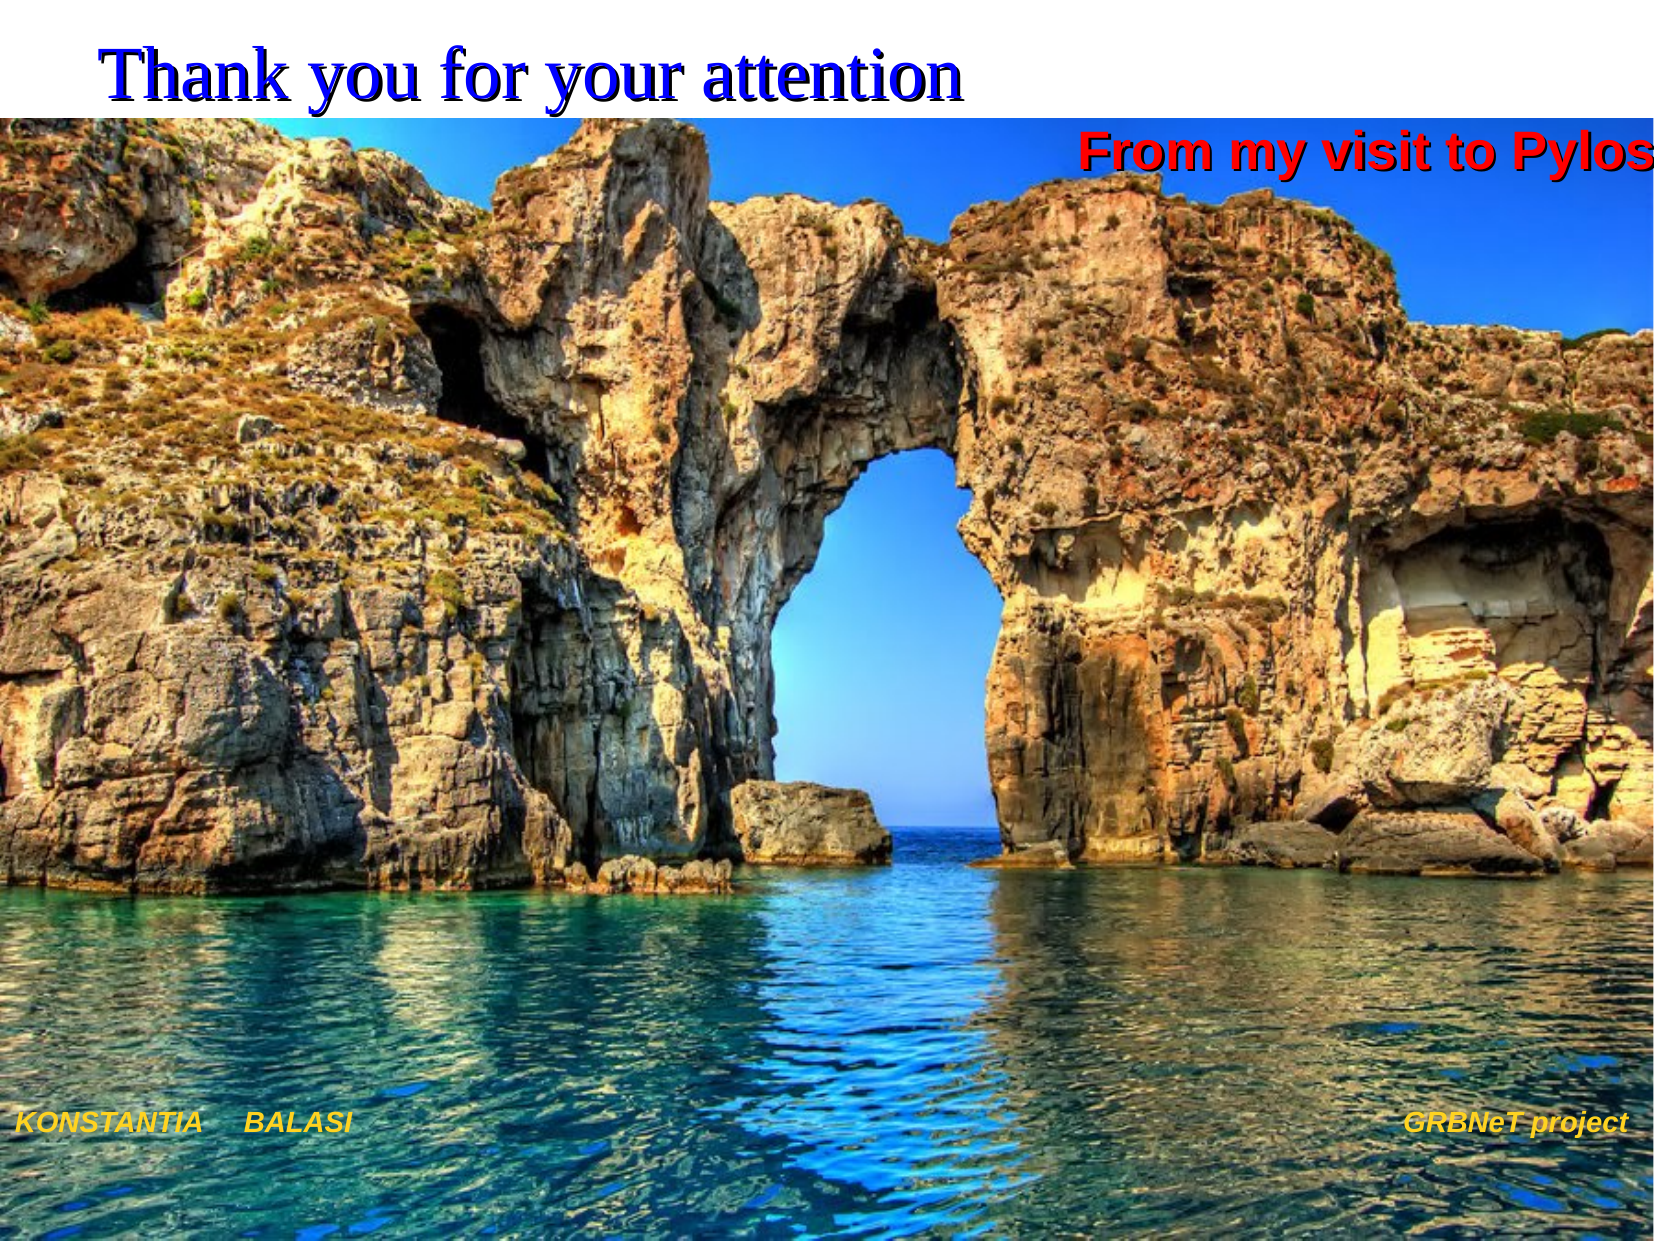

# Thank you for your attention
From my visit to Pylos
KONSTANTIA BALASI 	 		 GRBNeT project